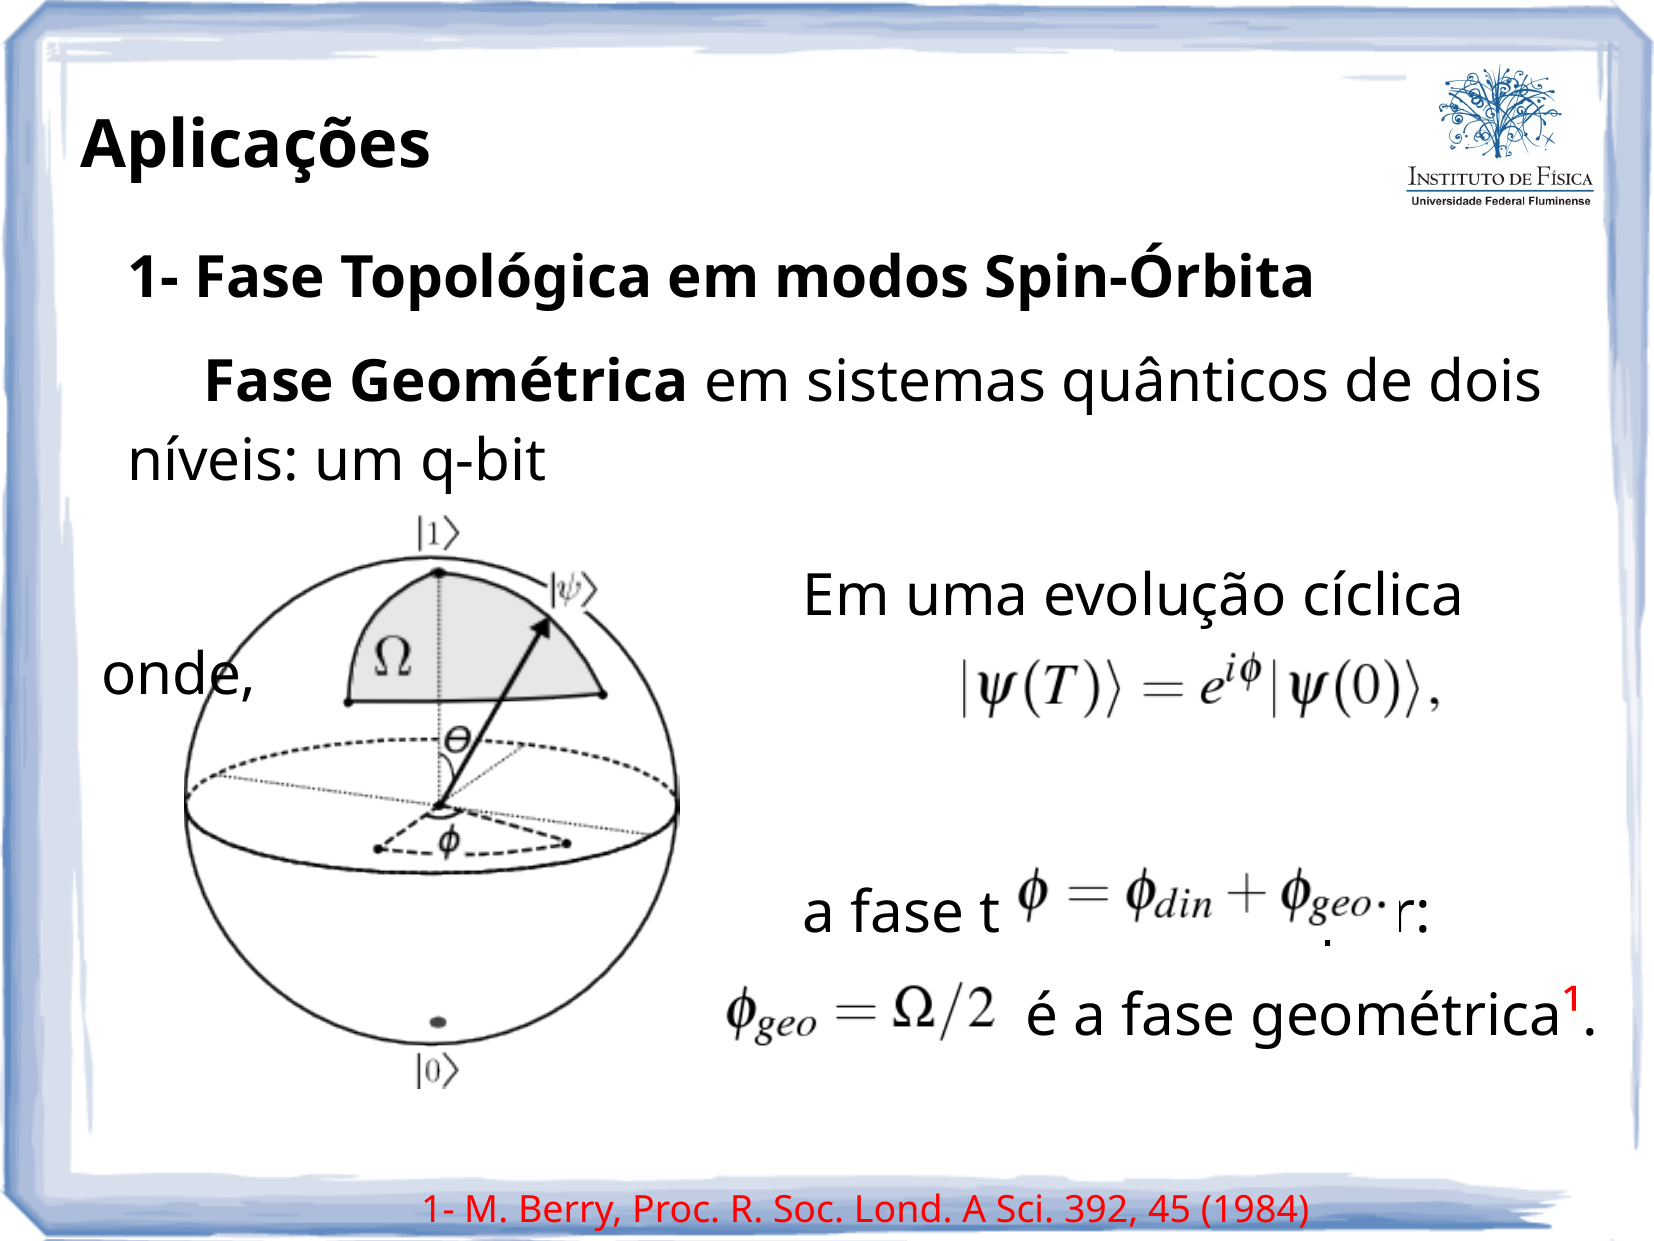

Aplicações
1- Fase Topológica em modos Spin-Órbita
 Fase Geométrica em sistemas quânticos de dois níveis: um q-bit
 Em uma evolução cíclica onde,
 a fase total é dada por:
 é a fase geométrica¹.
1- M. Berry, Proc. R. Soc. Lond. A Sci. 392, 45 (1984)